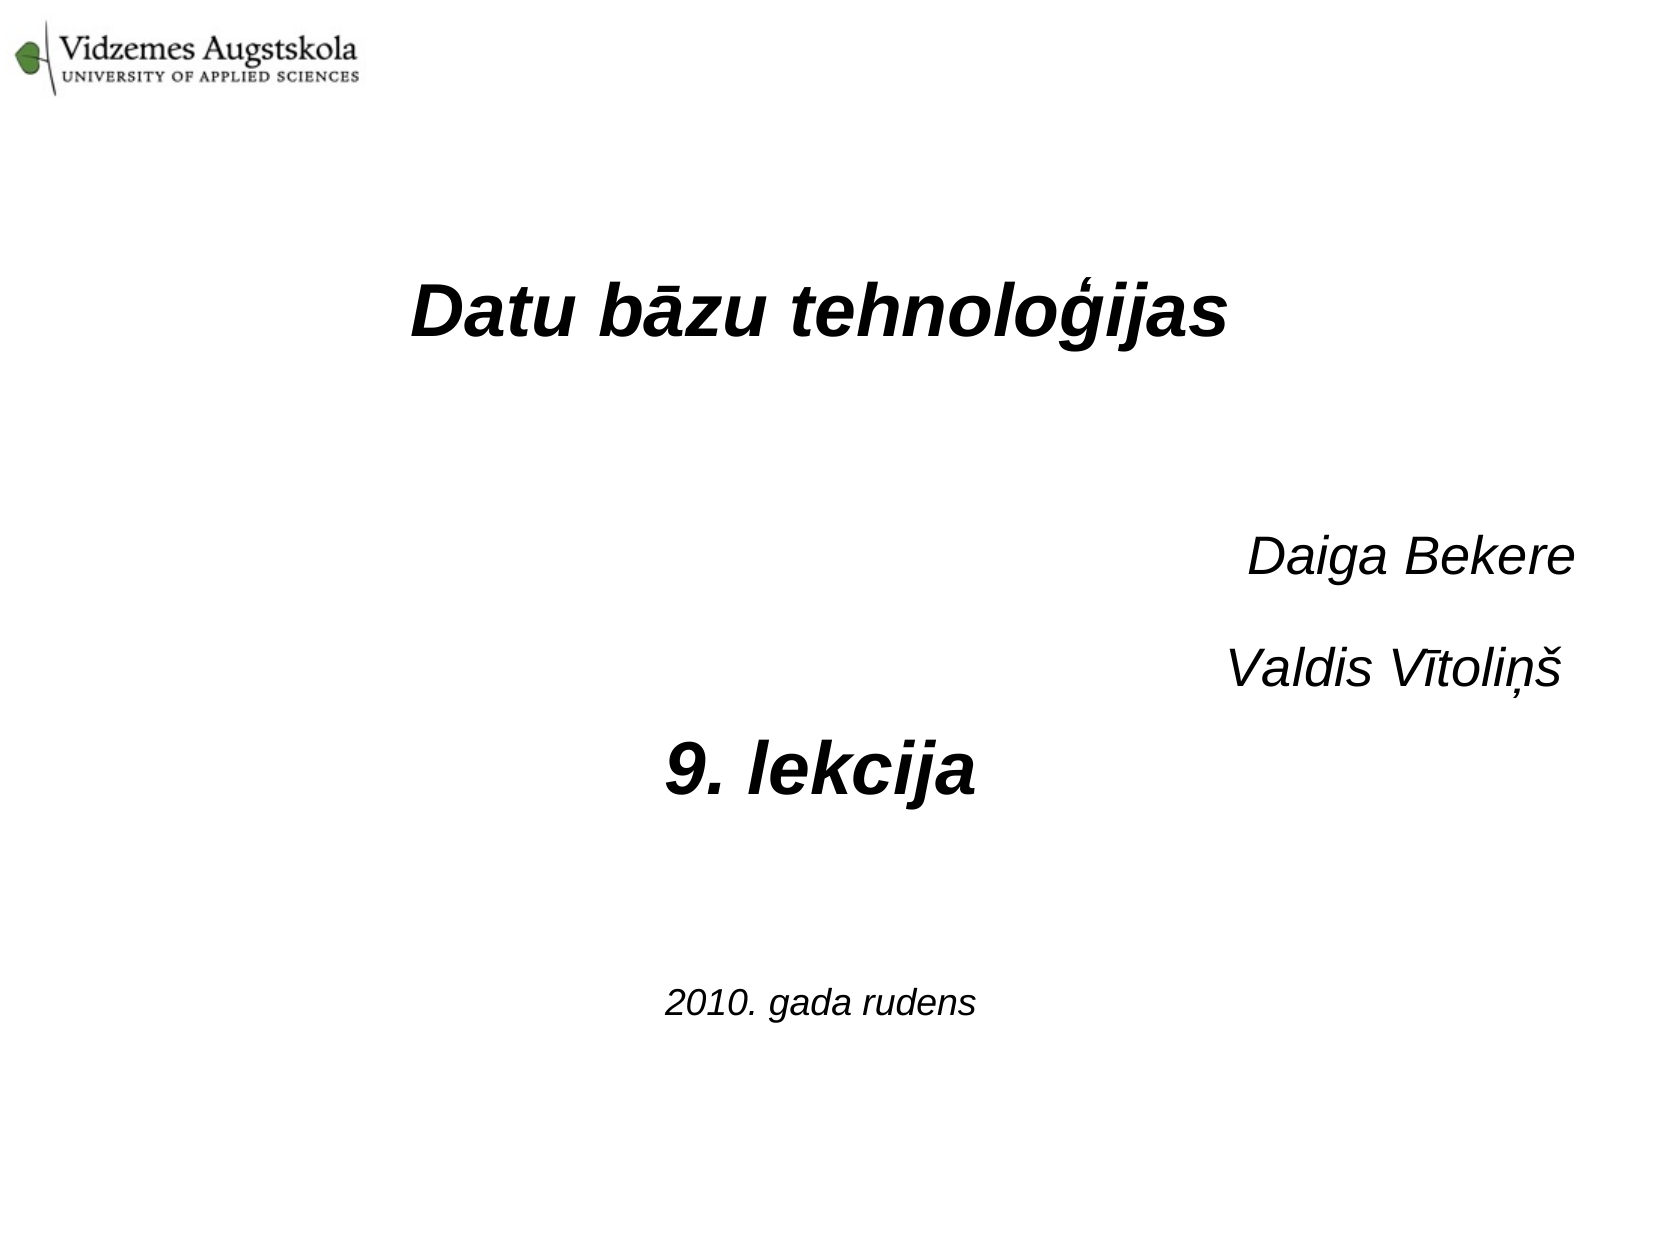

# Datu bāzu tehnoloģijas
Daiga Bekere
Valdis Vītoliņš
9. lekcija
2010. gada rudens